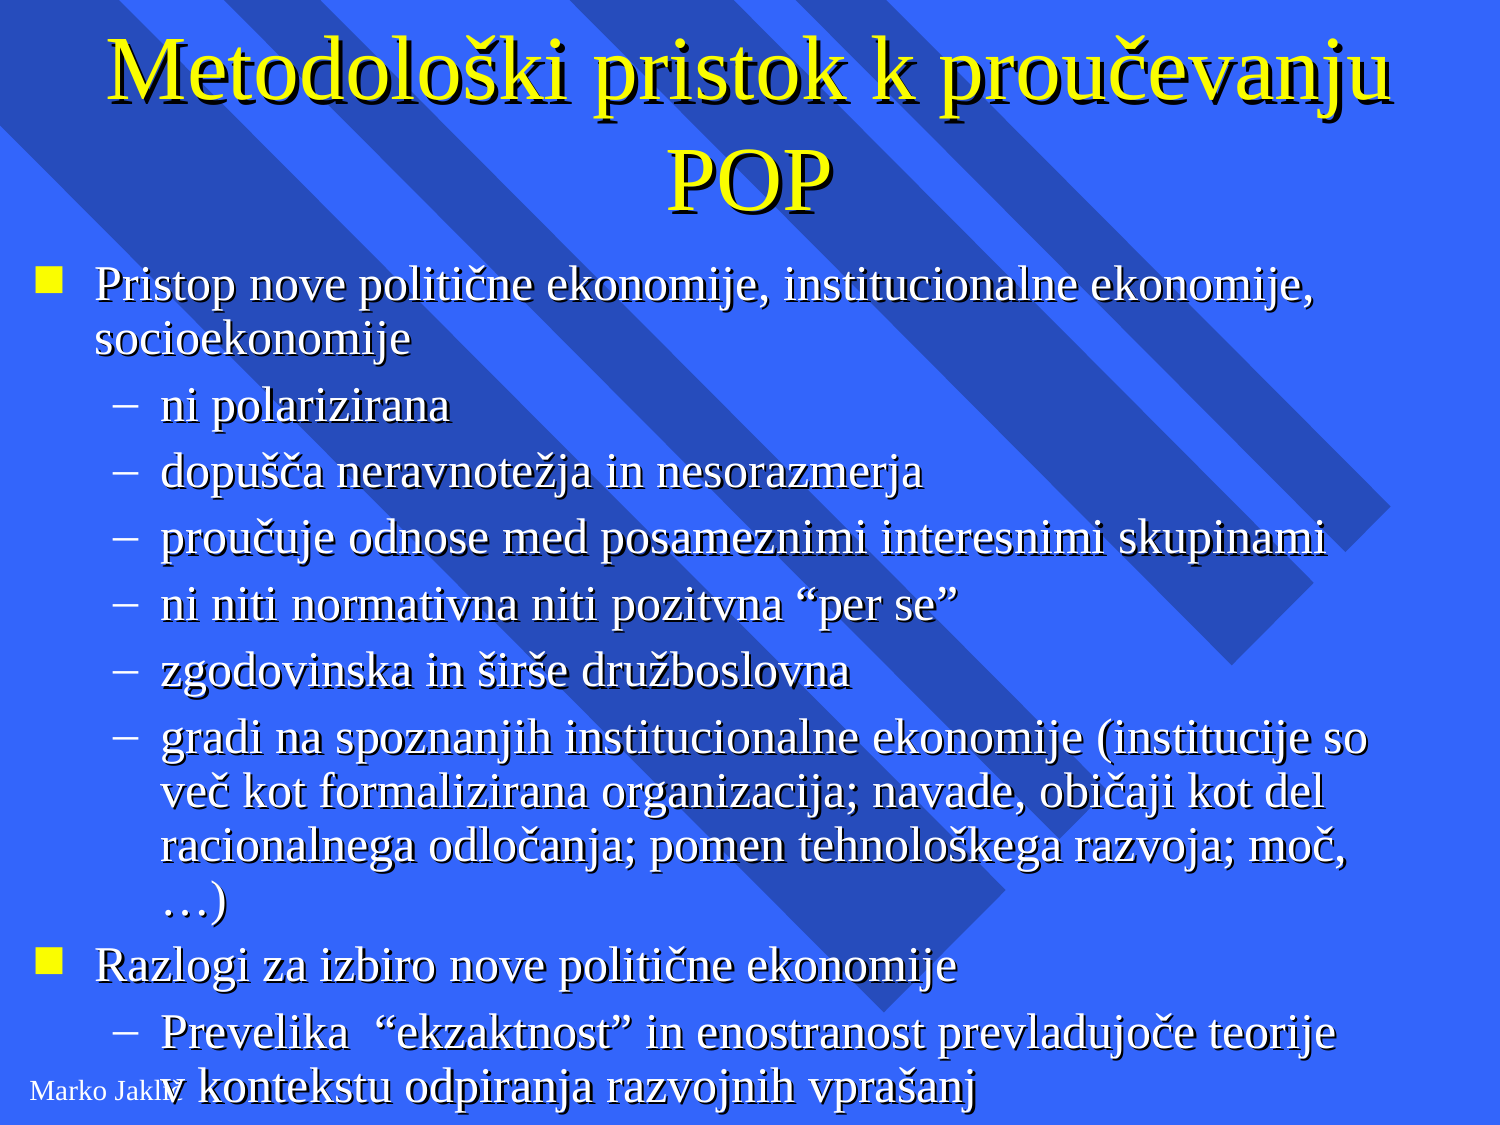

# Metodološki pristok k proučevanju POP
Pristop nove politične ekonomije, institucionalne ekonomije, socioekonomije
ni polarizirana
dopušča neravnotežja in nesorazmerja
proučuje odnose med posameznimi interesnimi skupinami
ni niti normativna niti pozitvna “per se”
zgodovinska in širše družboslovna
gradi na spoznanjih institucionalne ekonomije (institucije so več kot formalizirana organizacija; navade, običaji kot del racionalnega odločanja; pomen tehnološkega razvoja; moč,…)
Razlogi za izbiro nove politične ekonomije
Prevelika “ekzaktnost” in enostranost prevladujoče teorije v kontekstu odpiranja razvojnih vprašanj